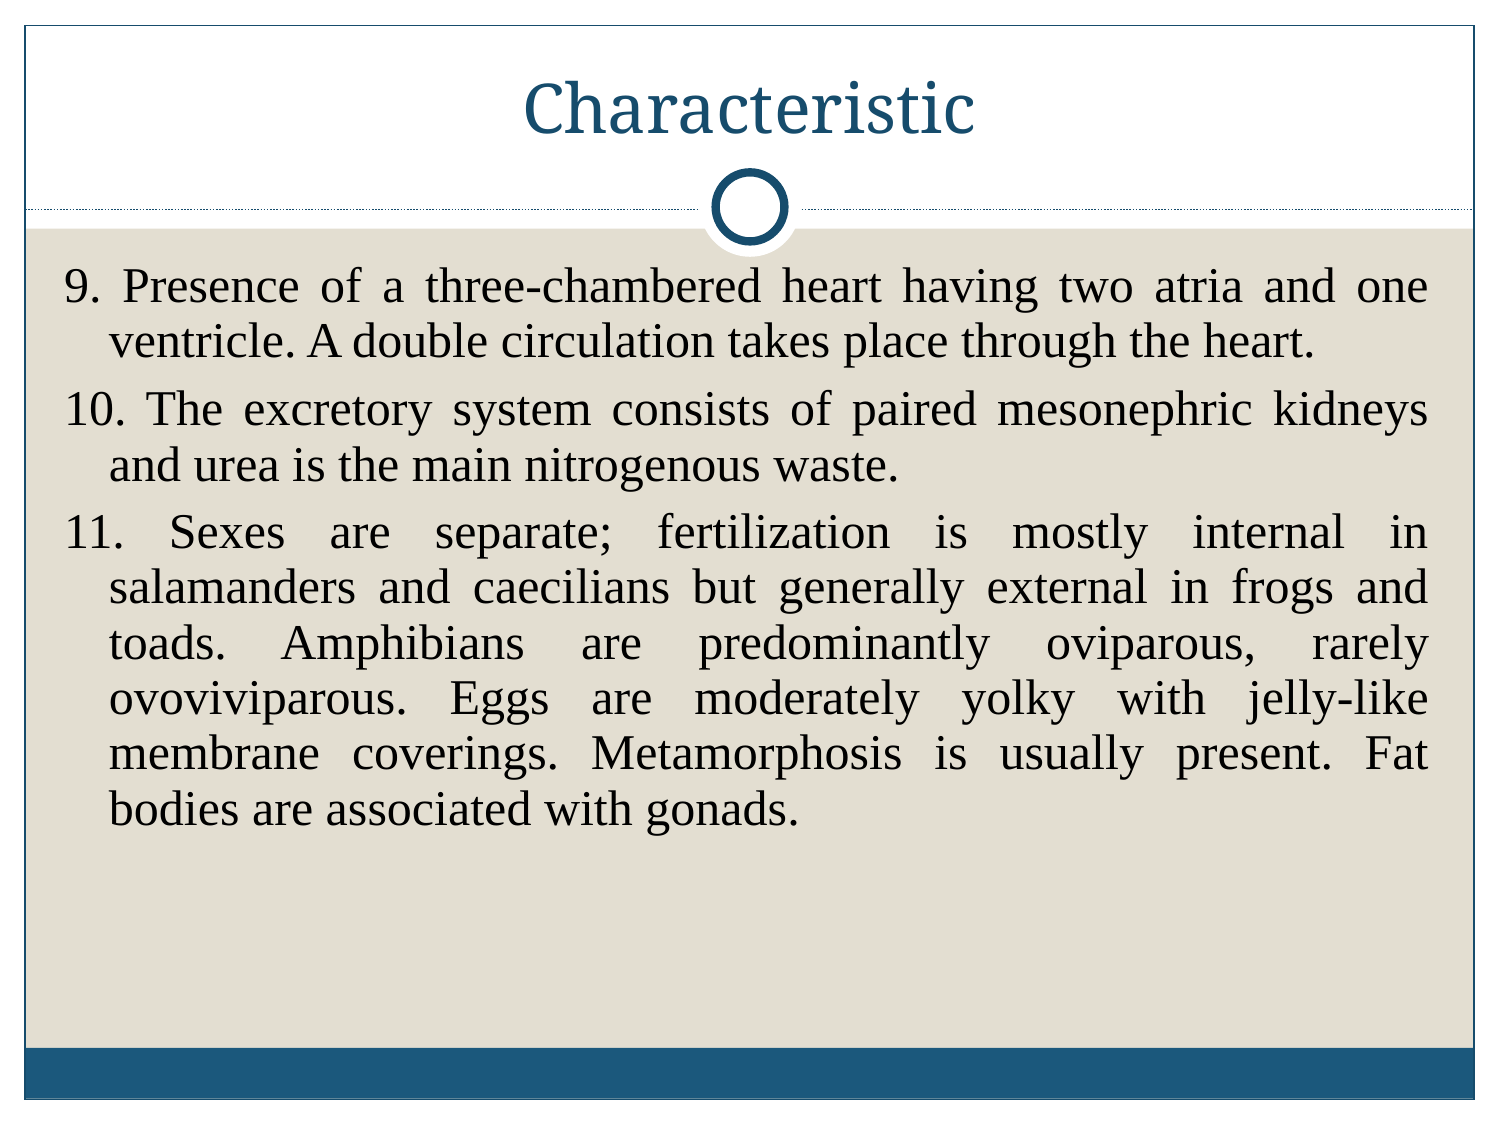

# Characteristic
9. Presence of a three-chambered heart having two atria and one ventricle. A double circulation takes place through the heart.
10. The excretory system consists of paired mesonephric kidneys and urea is the main nitrogenous waste.
11. Sexes are separate; fertilization is mostly internal in salamanders and caecilians but generally external in frogs and toads. Amphibians are predominantly oviparous, rarely ovoviviparous. Eggs are moderately yolky with jelly-like membrane coverings. Metamorphosis is usually present. Fat bodies are associated with gonads.